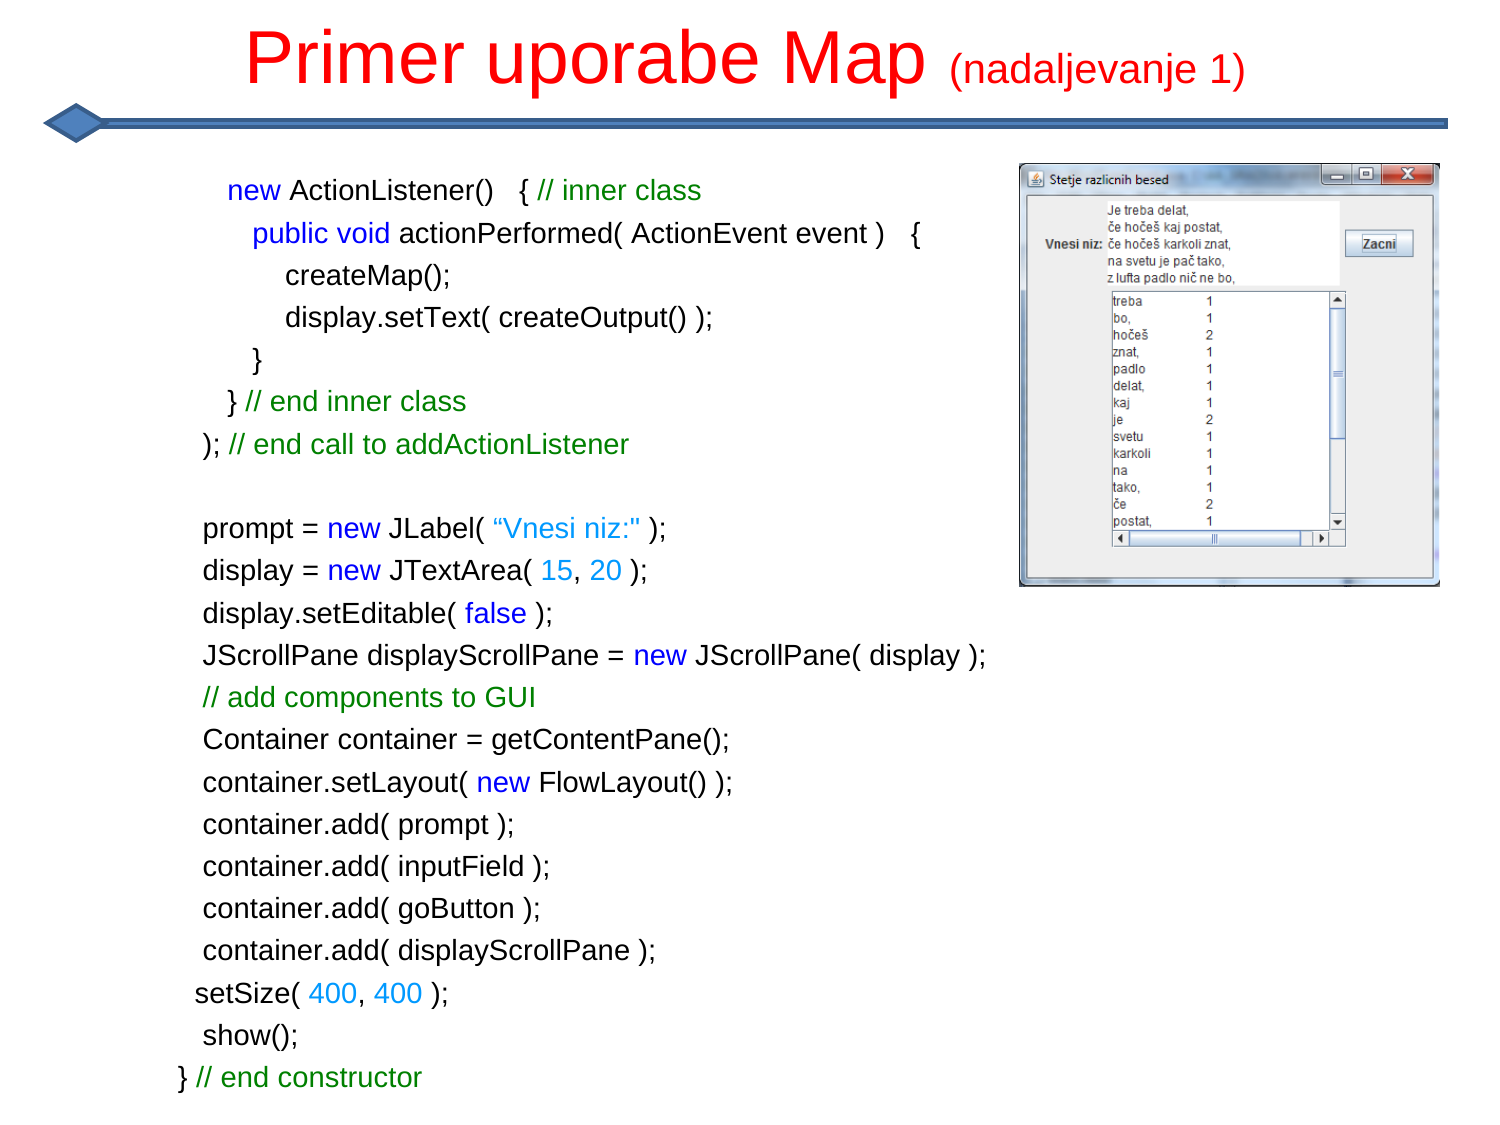

# Primer uporabe Map (nadaljevanje 1)
 new ActionListener() { // inner class
 public void actionPerformed( ActionEvent event ) {
 createMap();
 display.setText( createOutput() );
 }
 } // end inner class
 ); // end call to addActionListener
 prompt = new JLabel( “Vnesi niz:" );
 display = new JTextArea( 15, 20 );
 display.setEditable( false );
 JScrollPane displayScrollPane = new JScrollPane( display );
 // add components to GUI
 Container container = getContentPane();
 container.setLayout( new FlowLayout() );
 container.add( prompt );
 container.add( inputField );
 container.add( goButton );
 container.add( displayScrollPane );
 setSize( 400, 400 );
 show();
 } // end constructor